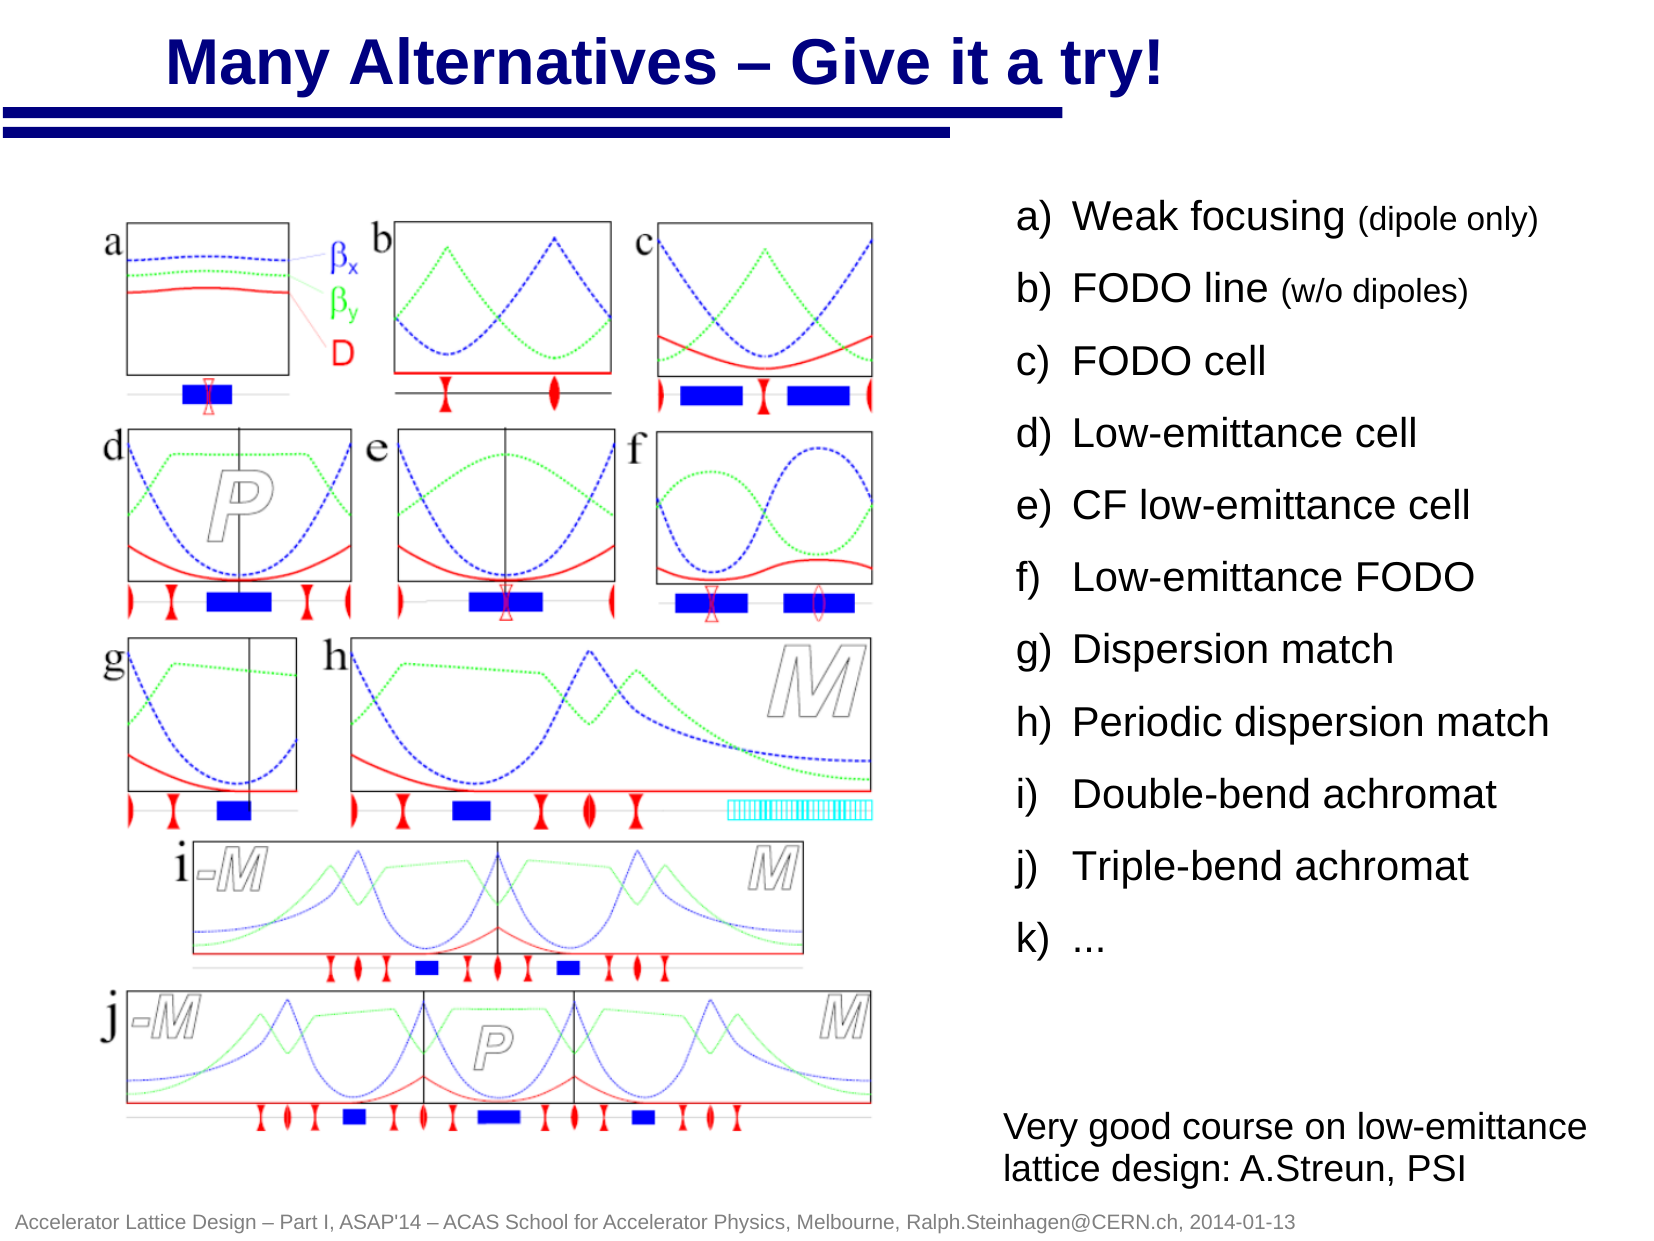

# Many Alternatives – Give it a try!
Weak focusing (dipole only)
FODO line (w/o dipoles)
FODO cell
Low‐emittance cell
CF low‐emittance cell
Low‐emittance FODO
Dispersion match
Periodic dispersion match
Double‐bend achromat
Triple‐bend achromat
...
Very good course on low‐emittance lattice design: A.Streun, PSI